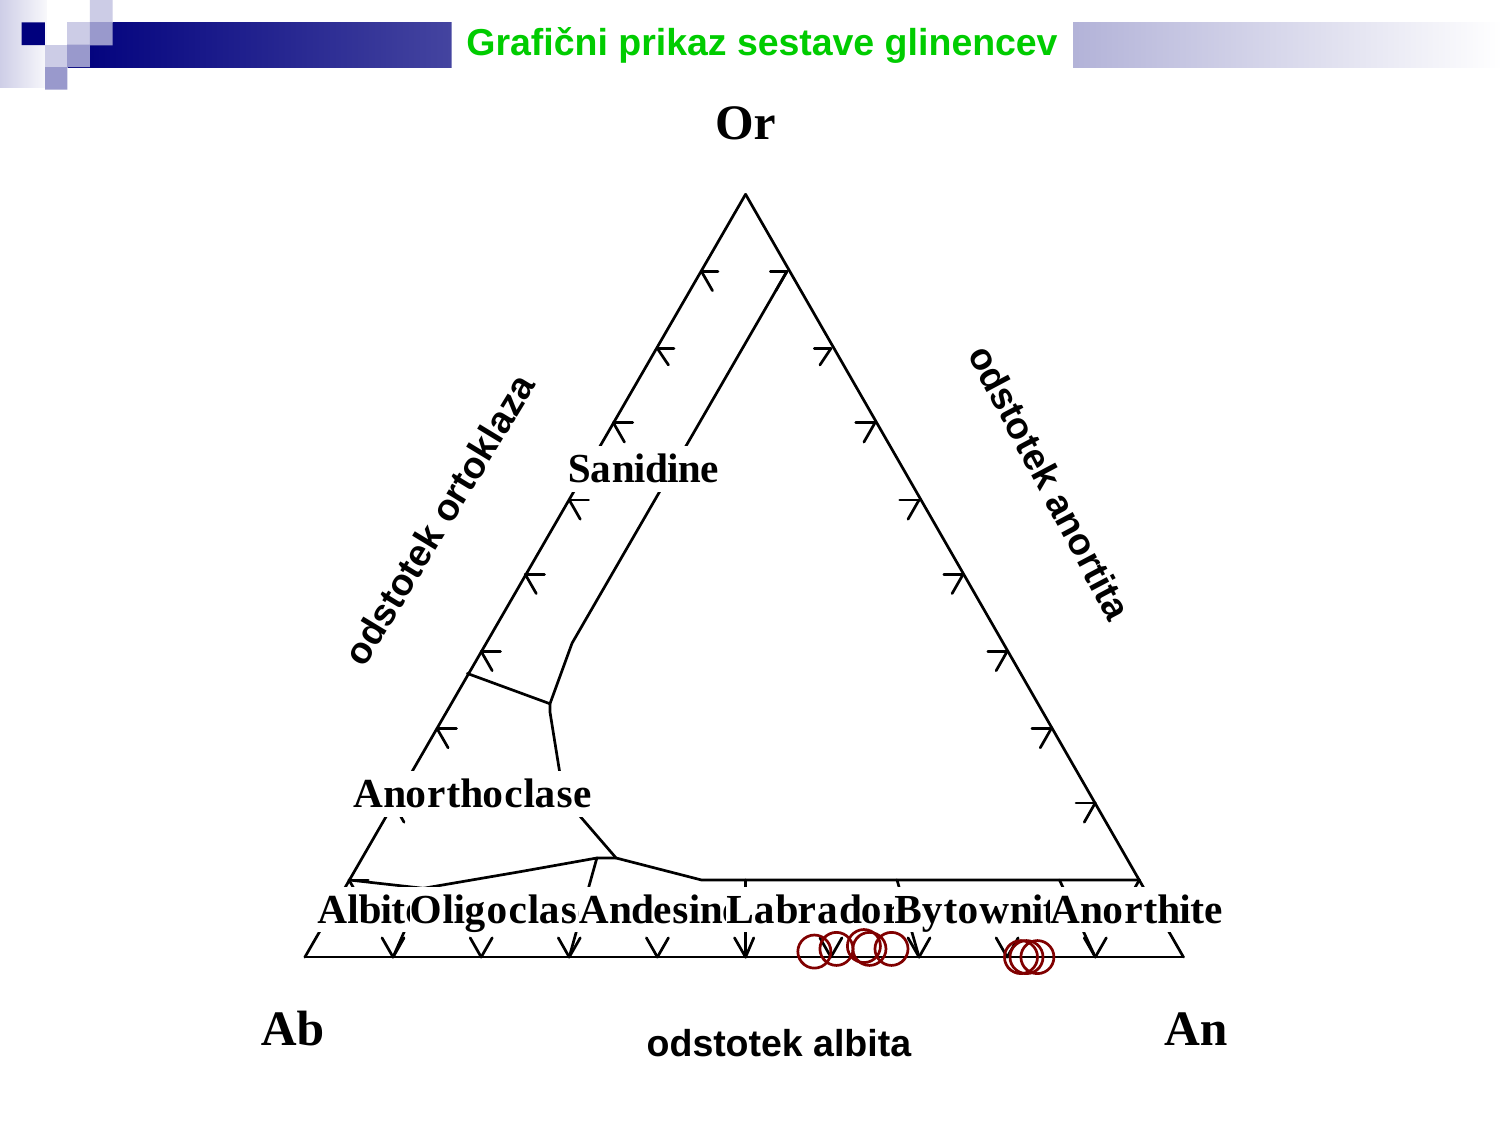

Grafični prikaz sestave glinencev
odstotek anortita
odstotek ortoklaza
odstotek albita